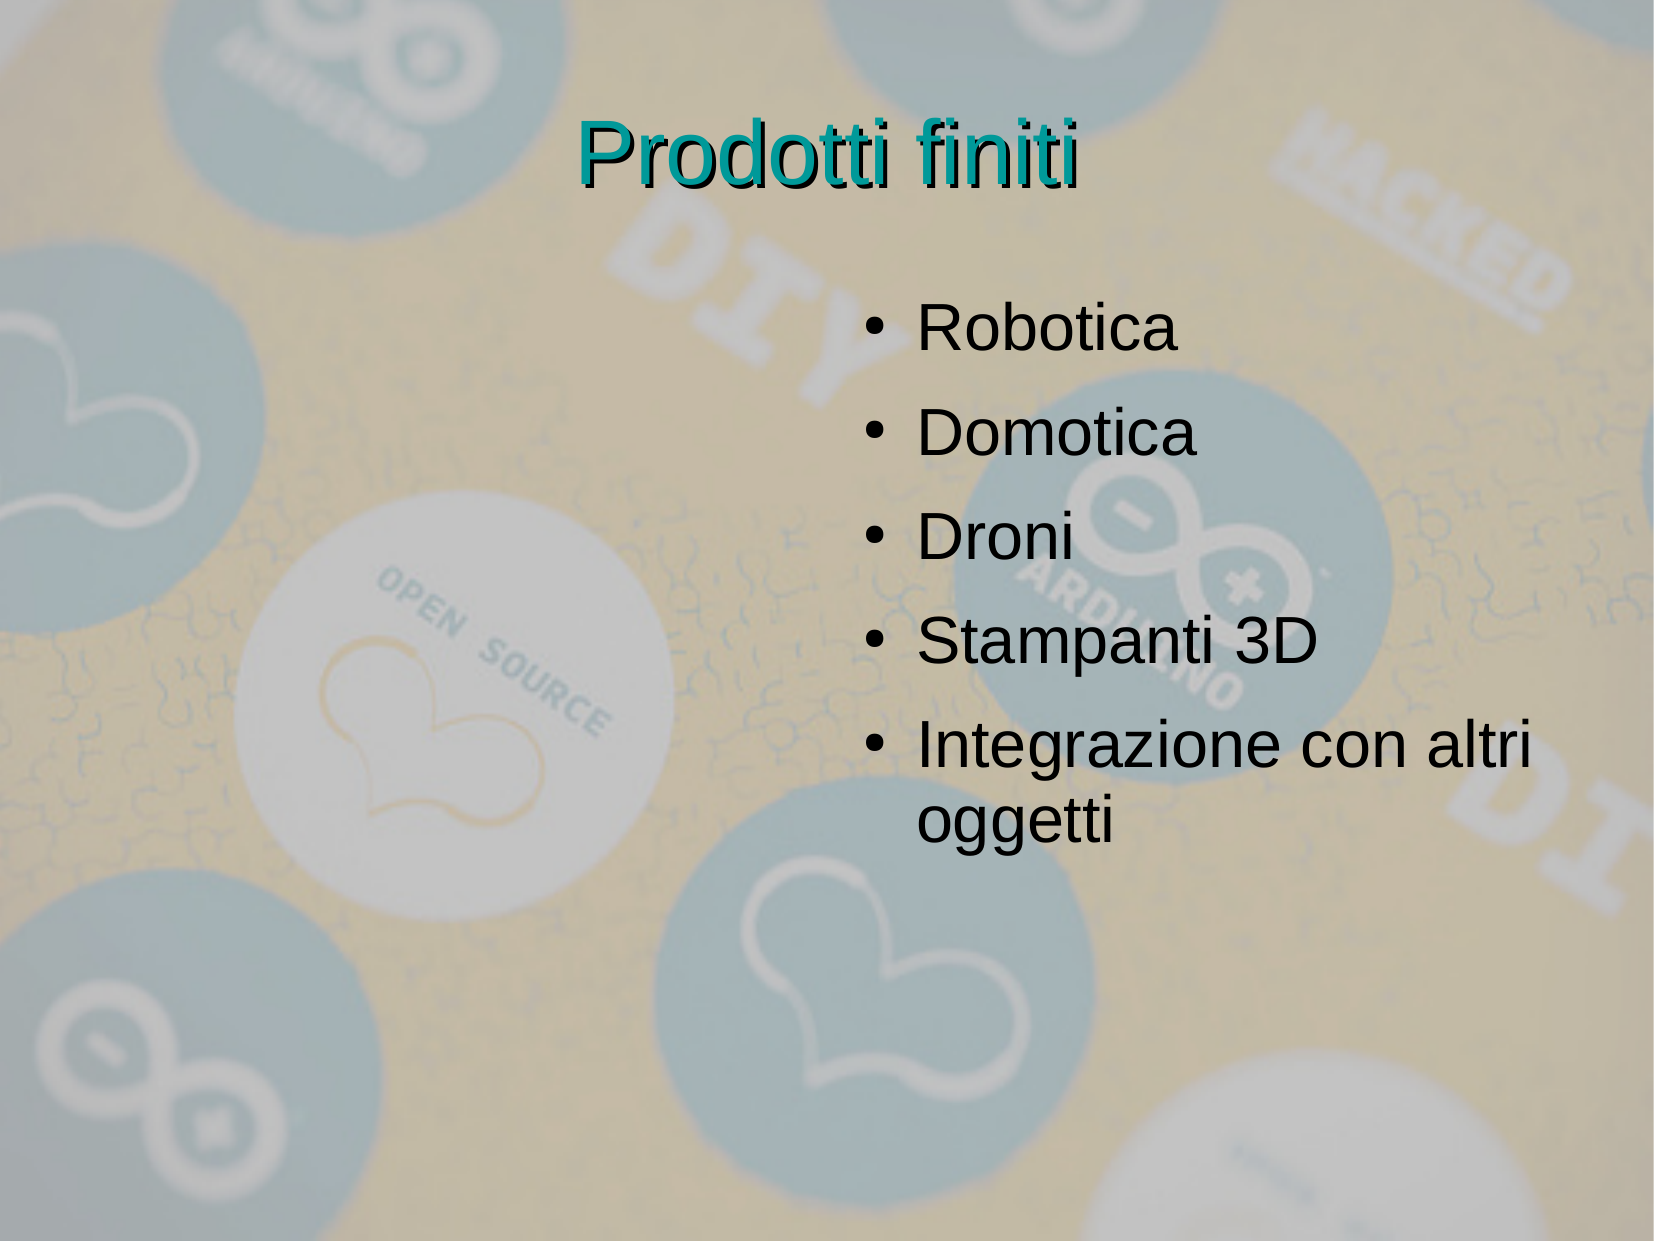

# Prodotti finiti
Robotica
Domotica
Droni
Stampanti 3D
Integrazione con altri oggetti